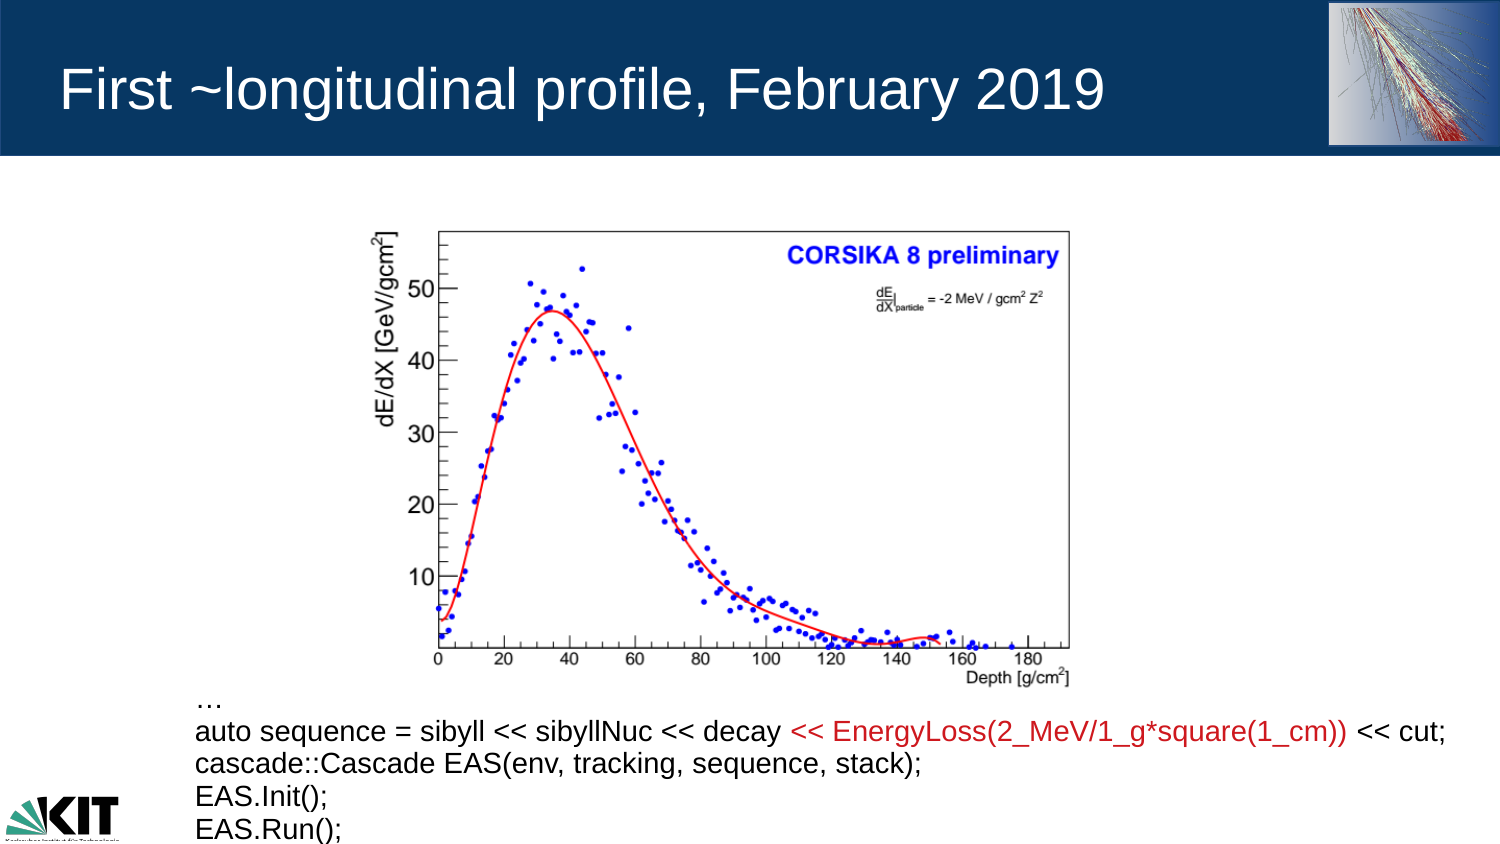

First ~longitudinal profile, February 2019
…
auto sequence = sibyll << sibyllNuc << decay << EnergyLoss(2_MeV/1_g*square(1_cm)) << cut;
cascade::Cascade EAS(env, tracking, sequence, stack);
EAS.Init();
EAS.Run();